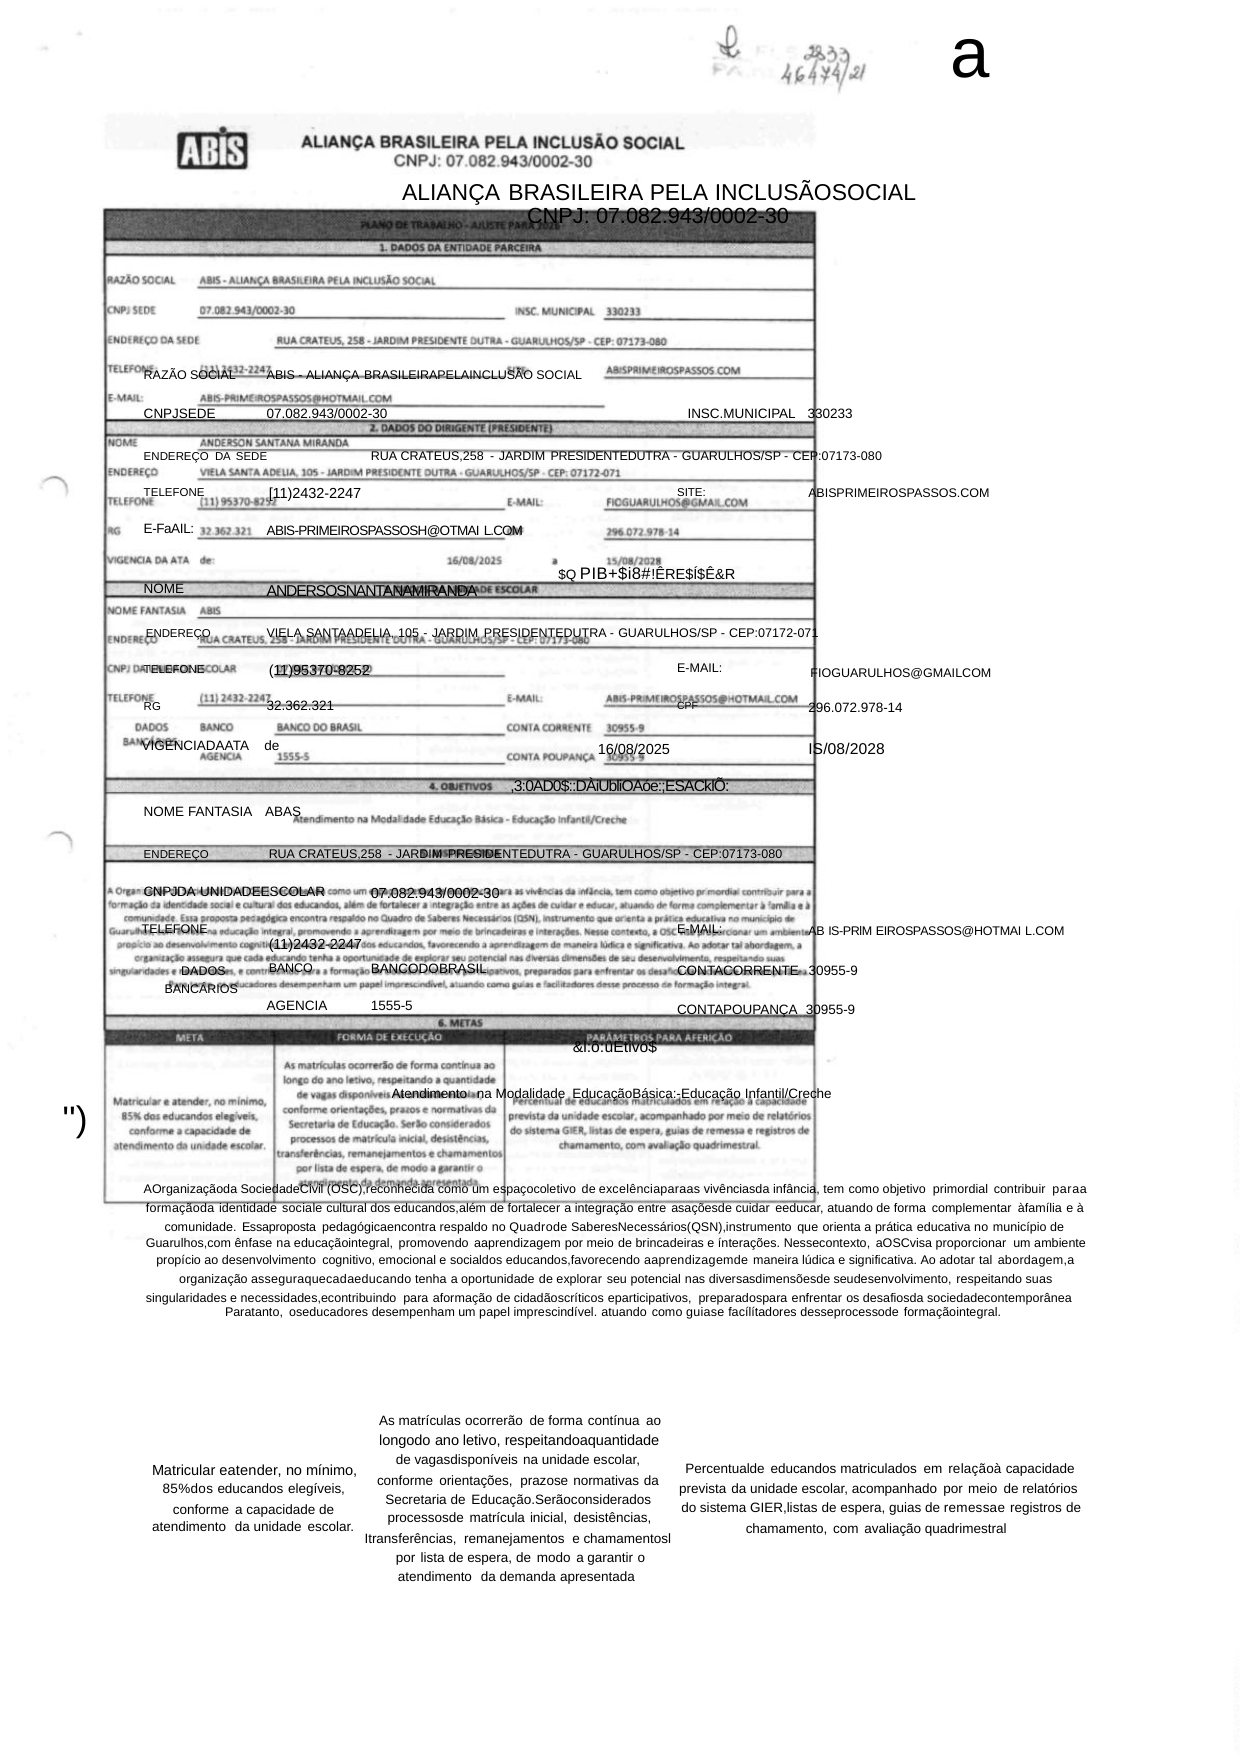

a
ALIANÇA BRASILEIRA PELA INCLUSÃOSOCIAL
CNPJ: 07.082.943/0002-30
RAZÃO SOCIAL
CNPJSEDE
ABIS - ALIANÇA BRASILEIRAPELAINCLUSÃO SOCIAL
07.082.943/0002-30
RUA CRATEUS,258 - JARDIM PRESIDENTEDUTRA - GUARULHOS/SP - CEP:07173-080
INSC.MUNICIPAL 330233
ENDEREÇO DA SEDE
TELEFONE
[11)2432-2247
SITE:
ABISPRIMEIROSPASSOS.COM
E-FaAIL:
ABIS-PRIMEIROSPASSOSH@OTMAI L.COM
$Q PIB+$i8#!ÊRE$Í$Ê&R
NOME
ANDERSOSNANTANAMIRANDA
VIELA SANTAADELIA, 105 - JARDIM PRESIDENTEDUTRA - GUARULHOS/SP - CEP:07172-071
ENDEREÇO
TELEFONE
RG
E-MAIL:
CPF
(11)95370-8252
32.362.321
FIOGUARULHOS@GMAILCOM
296.072.978-14
VIGENCIADAATA de
IS/08/2028
16/08/2025
,3:0AD0$::DÀiUbliOAóe:;ESACklÕ:
NOME FANTASIA ABAS
RUA CRATEUS,258 - JARDIM PRESIDENTEDUTRA - GUARULHOS/SP - CEP:07173-080
ENDEREÇO
CNPJDA UNIDADEESCOLAR
TELEFONE
(11)2432-2247
07.082.943/0002-30
E-MAIL:
AB IS-PRlM EIROSPASSOS@HOTMAI L.COM
BANCODOBRASIL
1555-5
BANCO
CONTACORRENTE 30955-9
CONTAPOUPANÇA 30955-9
DADOS
BANCÁRIOS
AGENCIA
&l:õ:üÉtivó$
Atendimento na Modalidade EducaçãoBásica:-Educação Infantil/Creche
'')
AOrganizaçãoda SociedadeCivil (OSC),reconhecida como um espaçocoletivo de excelênciaparaas vivênciasda infância, tem como objetivo primordial contribuir paraa
formaçãoda identidade sociale cultural dos educandos,além de fortalecer a integração entre asaçõesde cuidar eeducar, atuando de forma complementar àfamília e à
comunidade. Essaproposta pedagógicaencontra respaldo no Quadrode SaberesNecessários(QSN),instrumento que orienta a prática educativa no município de
Guarulhos,com ênfase na educaçãointegral, promovendo aaprendizagem por meio de brincadeiras e ínterações. Nessecontexto, aOSCvisa proporcionar um ambiente
propício ao desenvolvimento cognitivo, emocional e socialdos educandos,favorecendo aaprendizagemde maneira lúdica e significativa. Ao adotar tal abordagem,a
organização asseguraquecadaeducando tenha a oportunidade de explorar seu potencial nas diversasdimensõesde seudesenvolvimento, respeitando suas
singularidades e necessidades,econtribuindo para aformação de cidadãoscríticos eparticipativos, preparadospara enfrentar os desafiosda sociedadecontemporânea
Paratanto, oseducadores desempenham um papel imprescindível. atuando como guiase facílítadores desseprocessode formaçãointegral.
As matrículas ocorrerão de forma contínua ao
longodo ano letivo, respeitandoaquantidade
de vagasdisponíveis na unidade escolar,
Percentualde educandos matriculados em relaçãoà capacidade
prevista da unidade escolar, acompanhado por meio de relatórios
do sistema GIER,listas de espera, guias de remessae registros de
chamamento, com avaliação quadrimestral
Matricular eatender, no mínimo,
85%dos educandos elegíveis,
conforme orientações, prazose normativas da
Secretaria de Educação.Serãoconsiderados
processosde matrícula inicial, desistências,
Itransferências, remanejamentos e chamamentosl
por lista de espera, de modo a garantir o
atendimento da demanda apresentada
conforme a capacidade de
atendimento da unidade escolar.